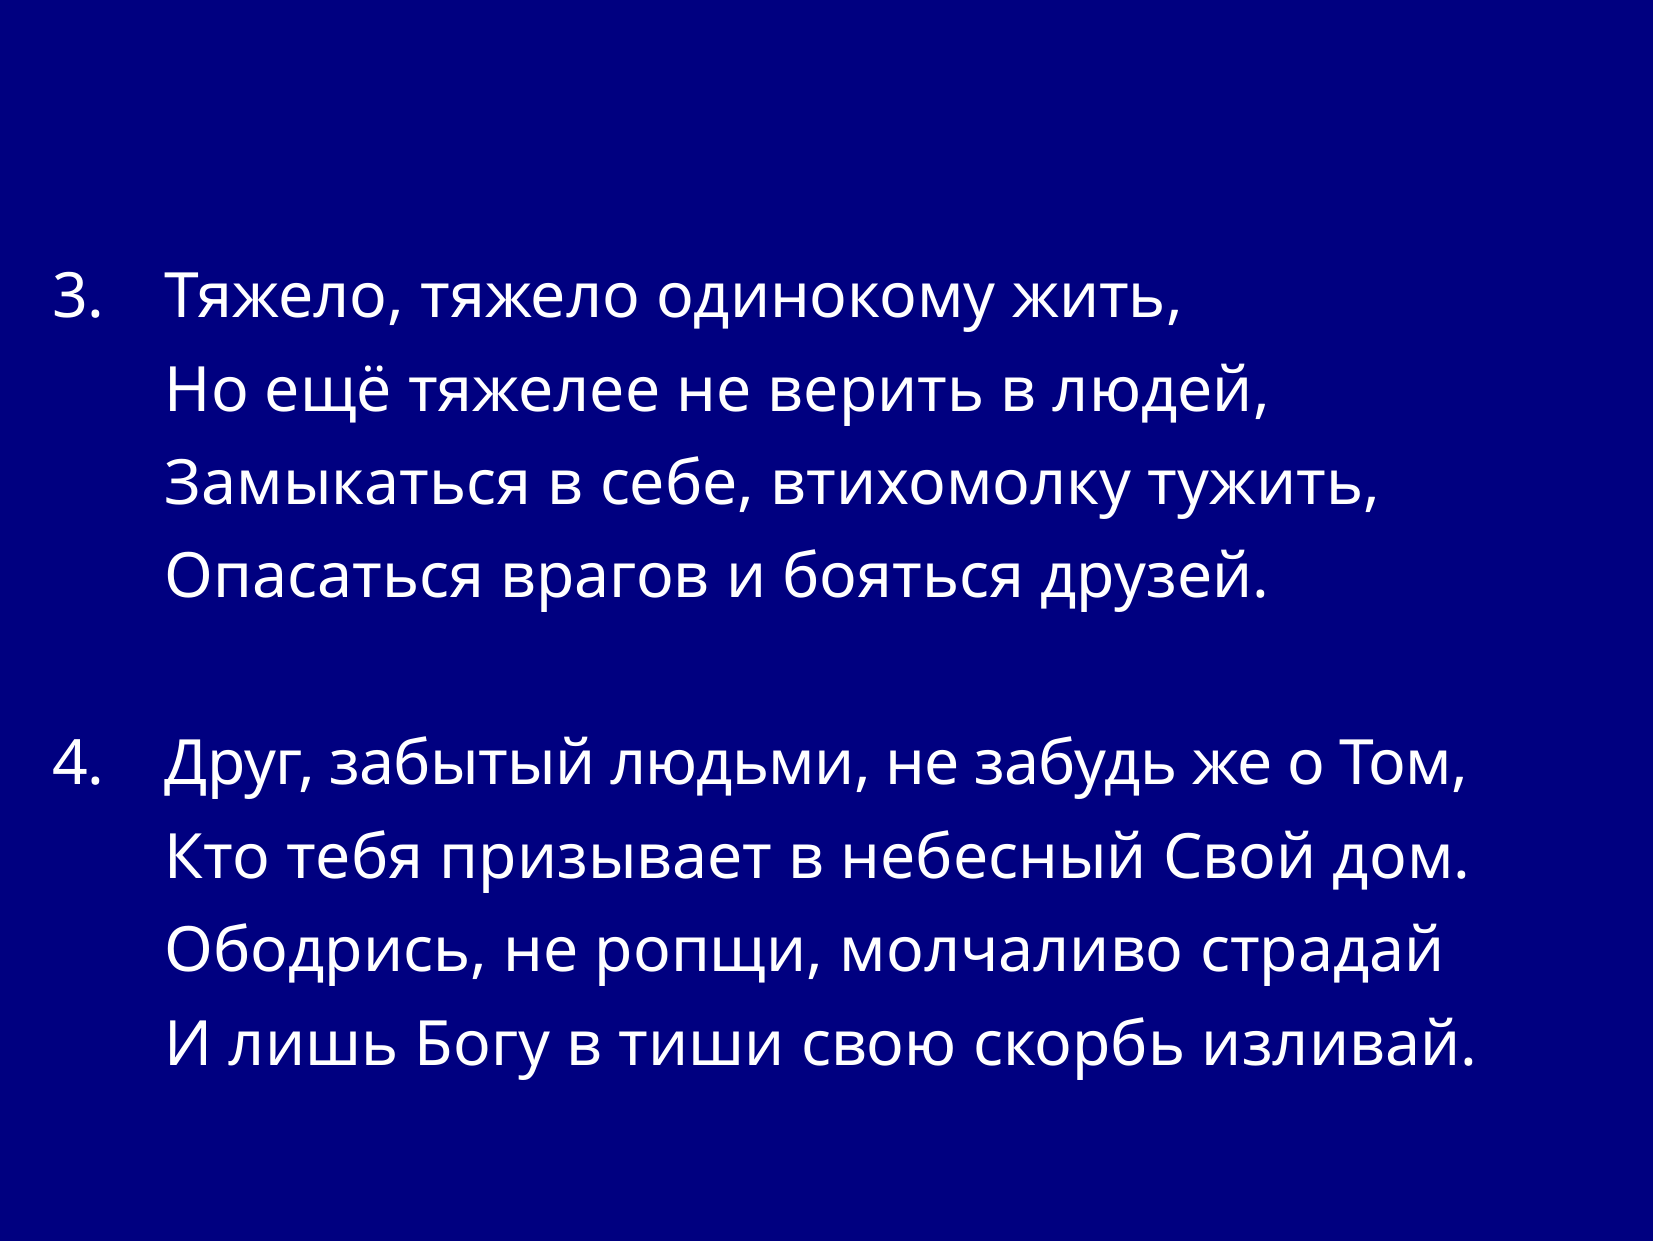

3.	Тяжело, тяжело одинокому жить,
	Но ещё тяжелее не верить в людей,
	Замыкаться в себе, втихомолку тужить,
	Опасаться врагов и бояться друзей.
4.	Друг, забытый людьми, не забудь же о Том,
	Кто тебя призывает в небесный Свой дом.
	Ободрись, не ропщи, молчаливо страдай
	И лишь Богу в тиши свою скорбь изливай.